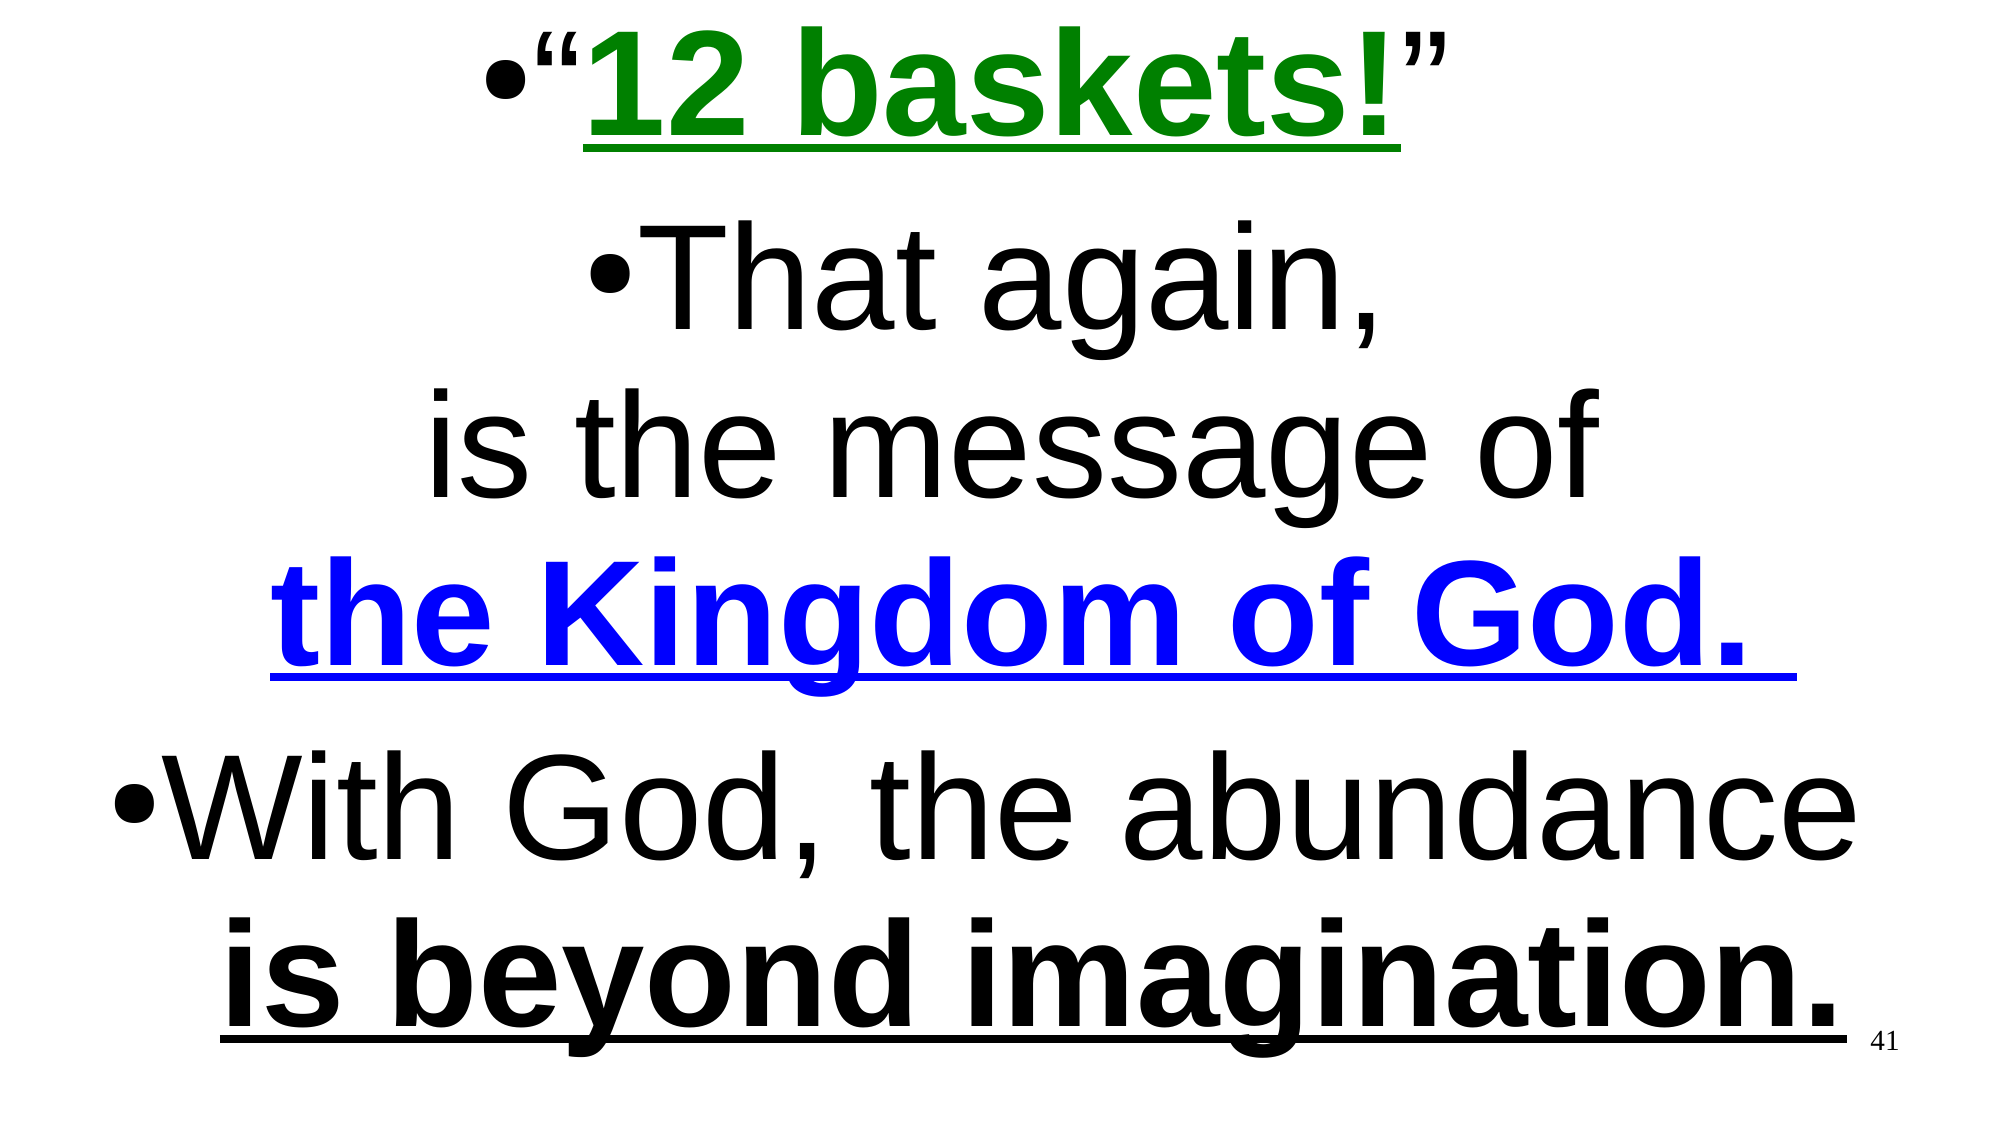

# “12 baskets!”
That again,
is the message of
the Kingdom of God.
With God, the abundance
is beyond imagination.
41